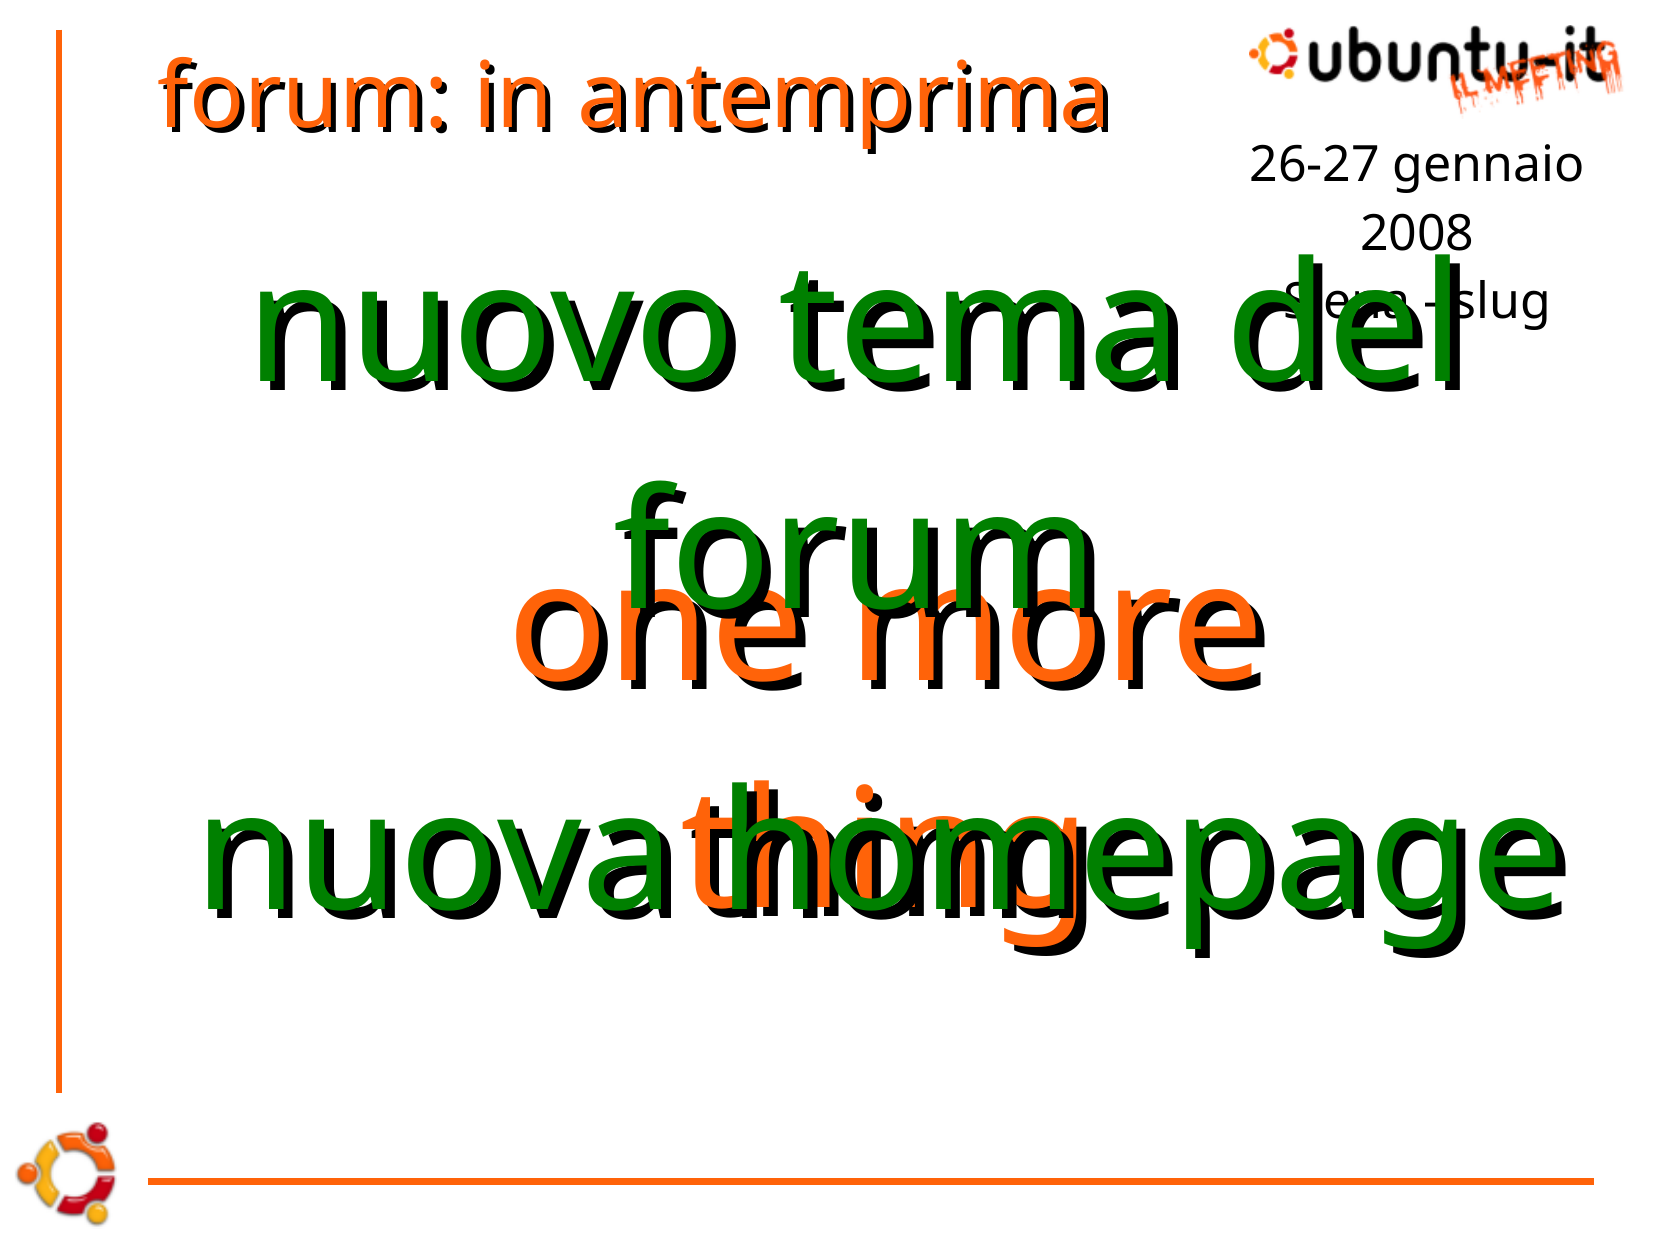

forum: in antemprima
26-27 gennaio 2008
Siena - slug
nuovo tema del forum
# one more thing
nuova homepage